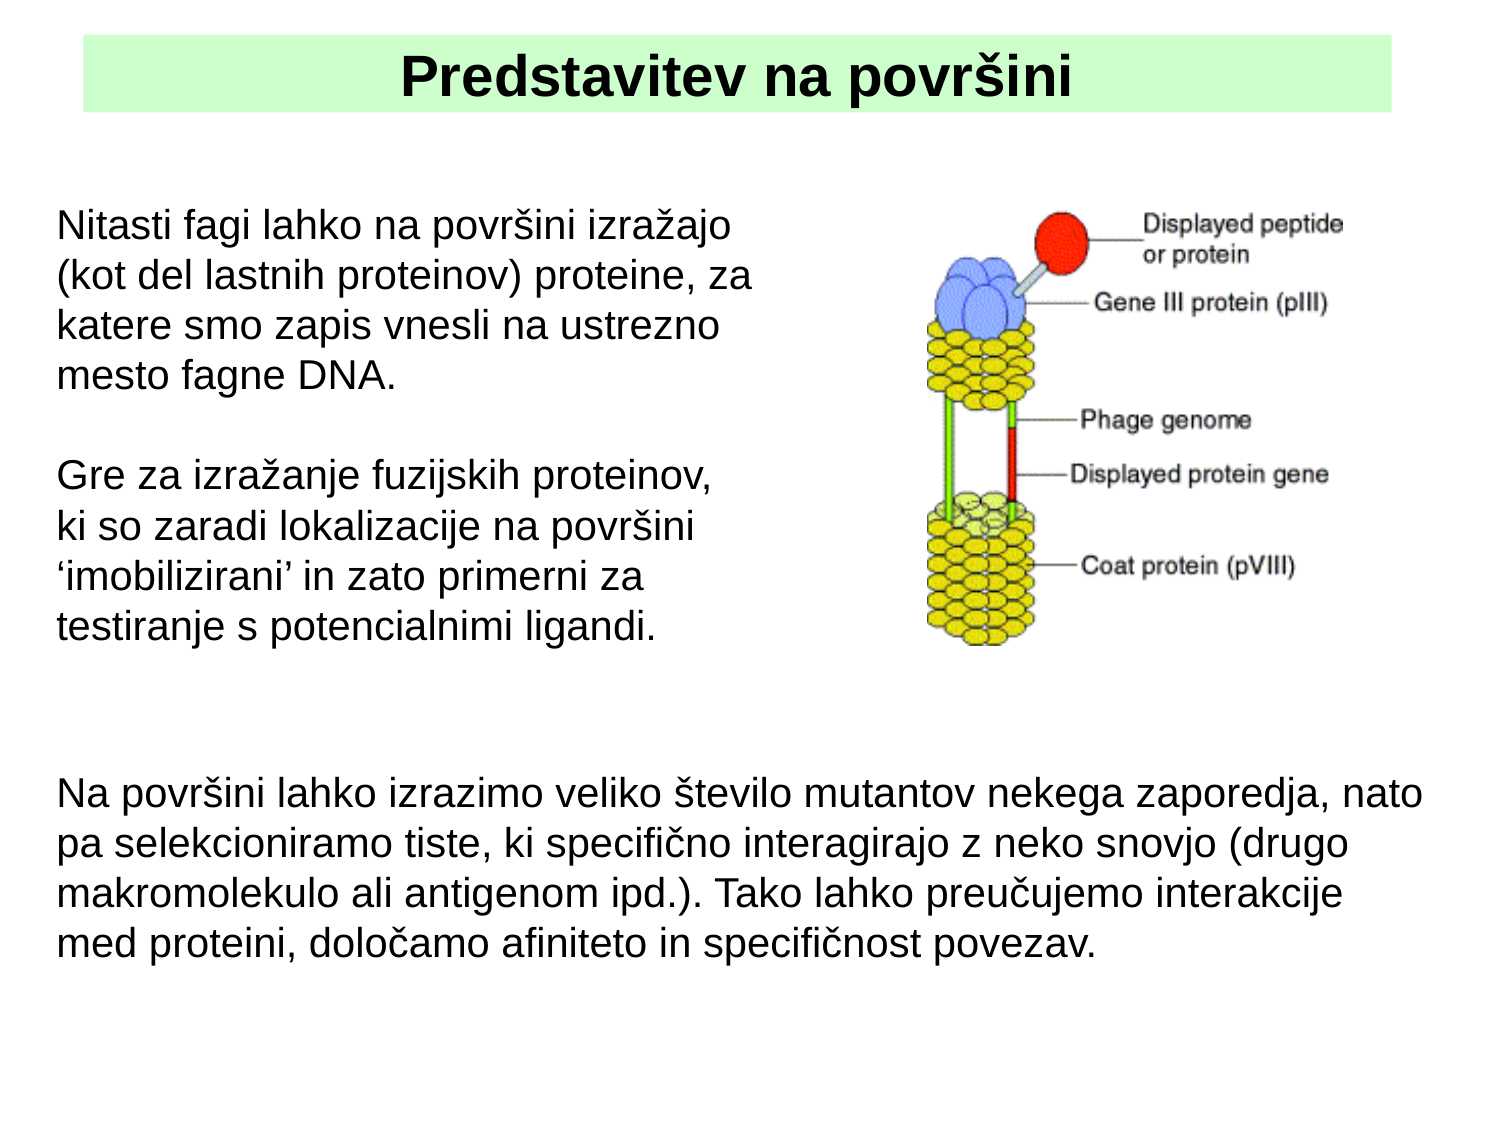

# Predstavitev na površini
Nitasti fagi lahko na površini izražajo
(kot del lastnih proteinov) proteine, za
katere smo zapis vnesli na ustrezno
mesto fagne DNA.
Gre za izražanje fuzijskih proteinov,
ki so zaradi lokalizacije na površini
‘imobilizirani’ in zato primerni za
testiranje s potencialnimi ligandi.
Na površini lahko izrazimo veliko število mutantov nekega zaporedja, nato pa selekcioniramo tiste, ki specifično interagirajo z neko snovjo (drugo makromolekulo ali antigenom ipd.). Tako lahko preučujemo interakcije med proteini, določamo afiniteto in specifičnost povezav.